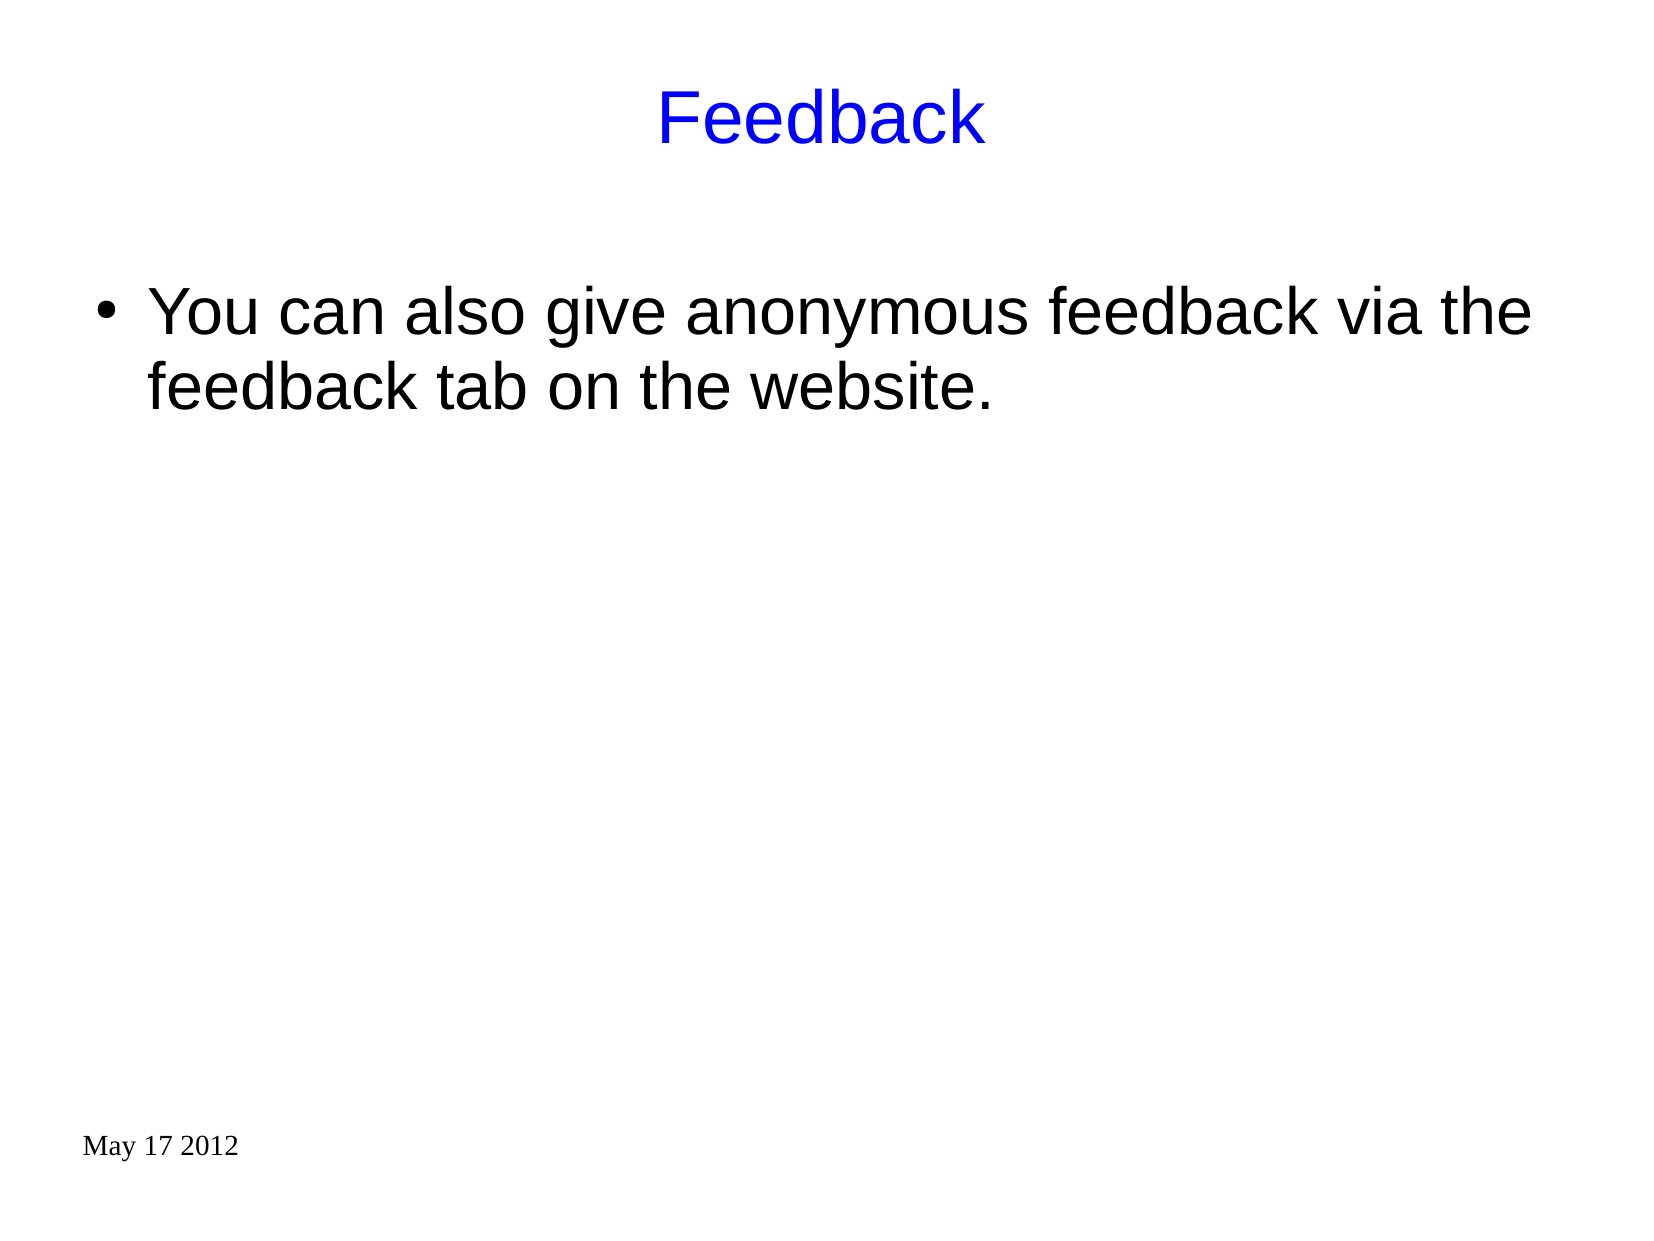

# Feedback
You can also give anonymous feedback via the feedback tab on the website.
May 17 2012